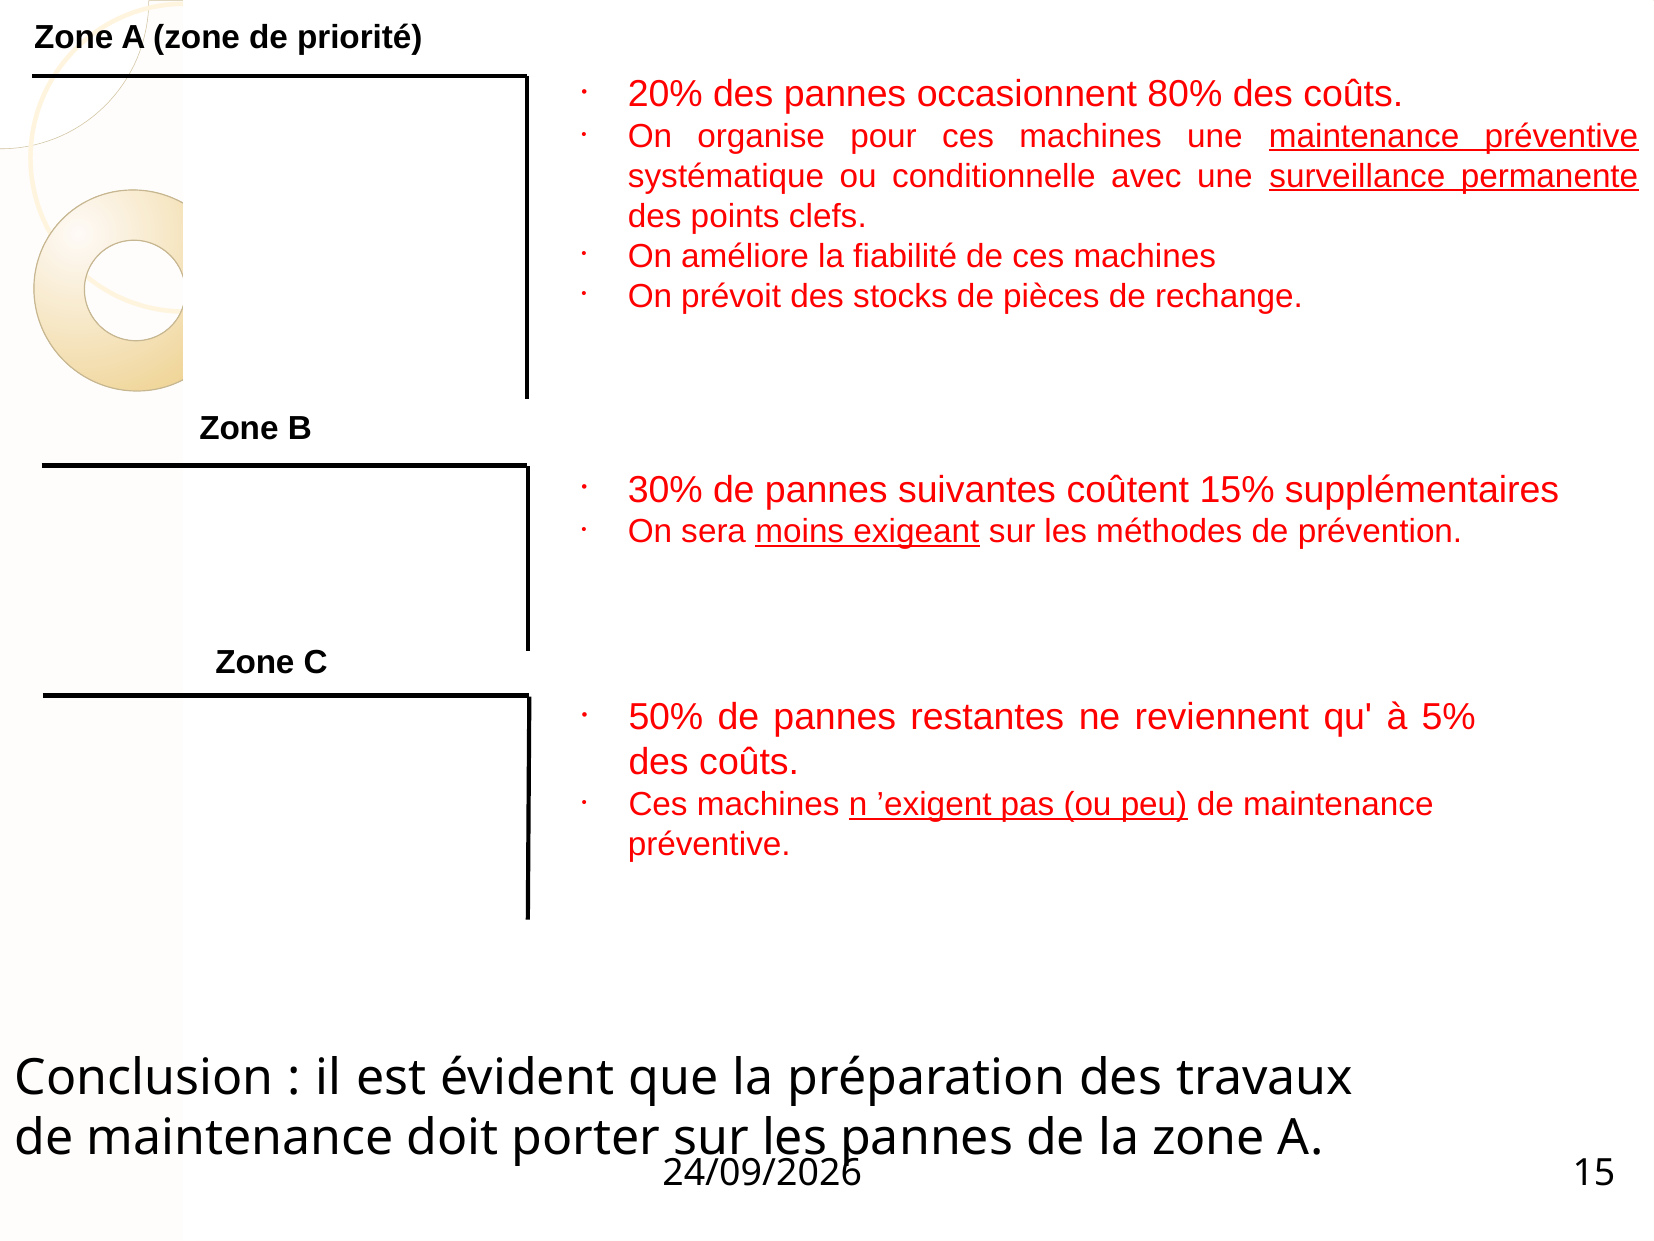

Zone A (zone de priorité)
20% des pannes occasionnent 80% des coûts.
On organise pour ces machines une maintenance préventive systématique ou conditionnelle avec une surveillance permanente des points clefs.
On améliore la fiabilité de ces machines
On prévoit des stocks de pièces de rechange.
Zone B
30% de pannes suivantes coûtent 15% supplémentaires
On sera moins exigeant sur les méthodes de prévention.
Zone C
50% de pannes restantes ne reviennent qu' à 5% des coûts.
Ces machines n ’exigent pas (ou peu) de maintenance
 préventive.
Conclusion : il est évident que la préparation des travaux de maintenance doit porter sur les pannes de la zone A.